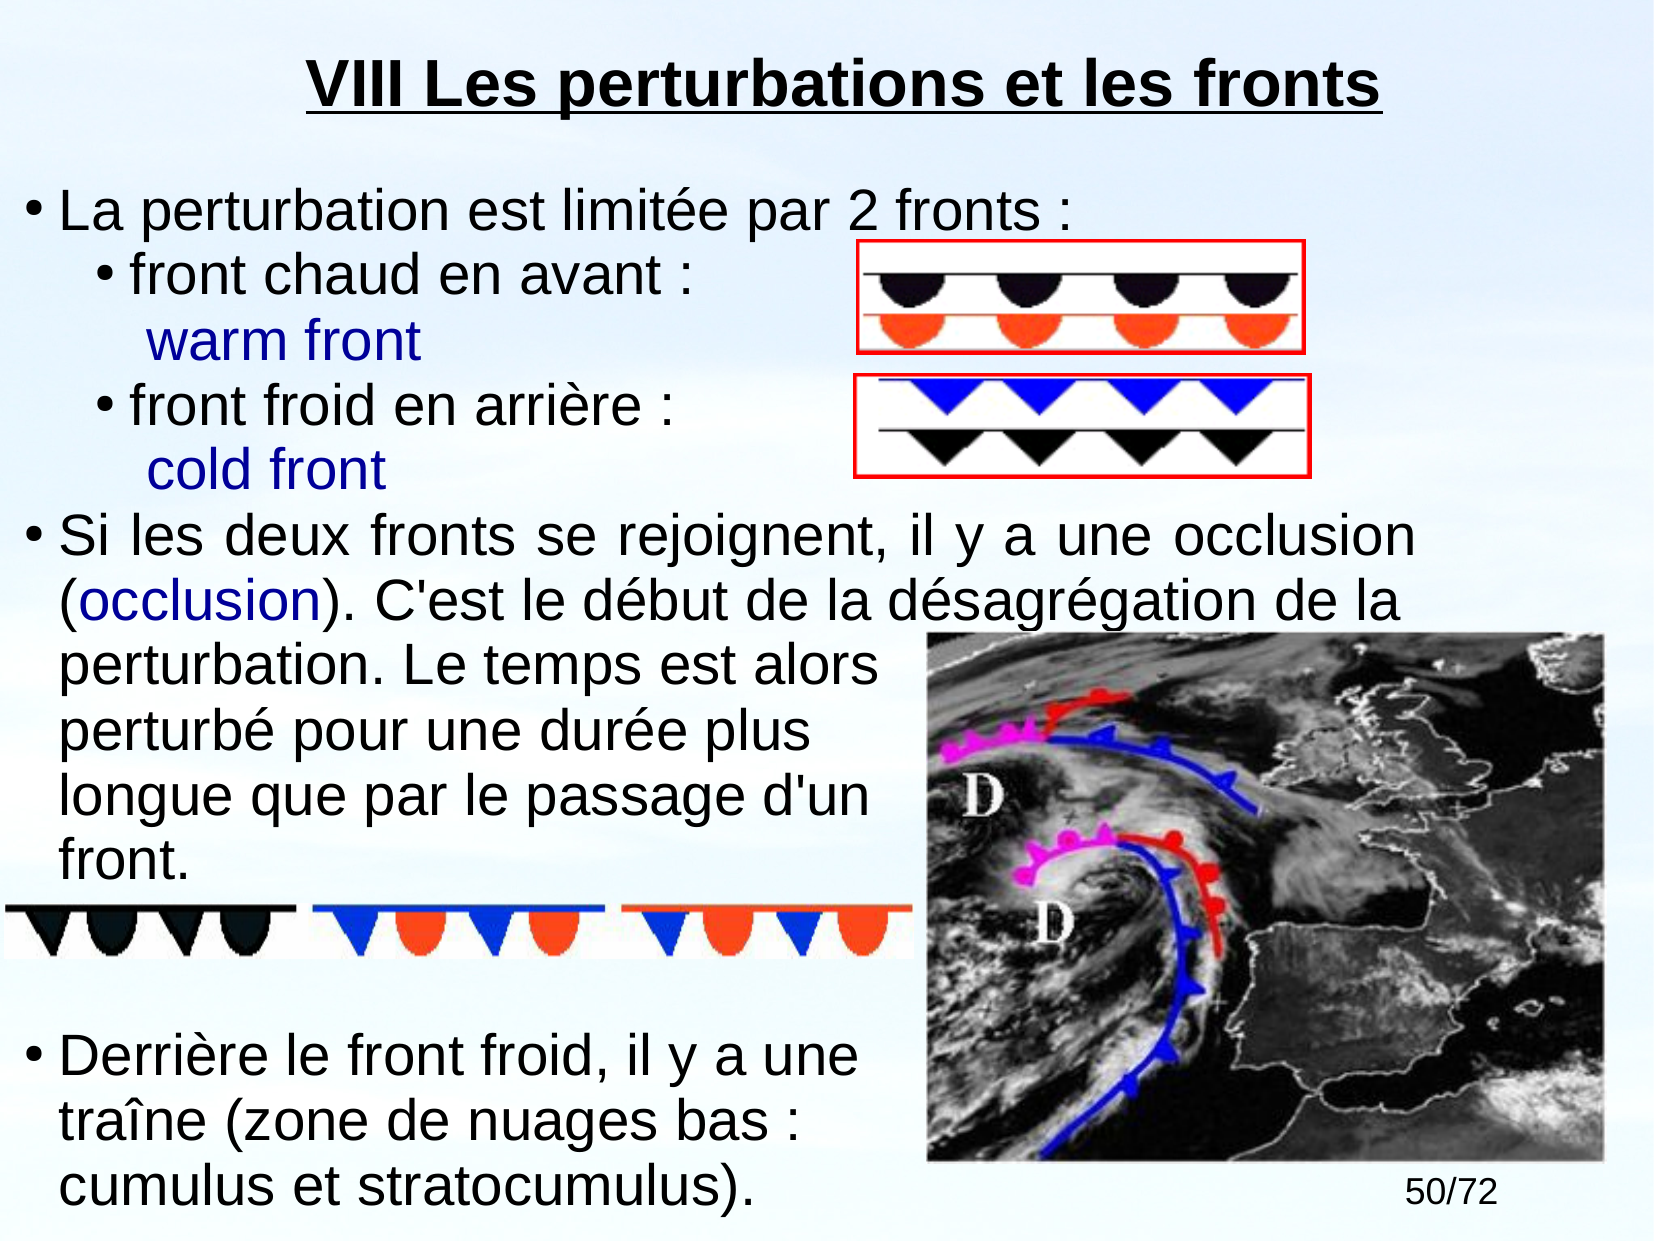

# VIII Les perturbations et les fronts
La perturbation est limitée par 2 fronts :
front chaud en avant :
 warm front
front froid en arrière :
	 cold front
Si les deux fronts se rejoignent, il y a une occlusion (occlusion). C'est le début de la désagrégation de la
perturbation. Le temps est alors
perturbé pour une durée plus
longue que par le passage d'un
front.
Derrière le front froid, il y a une
traîne (zone de nuages bas :
cumulus et stratocumulus).